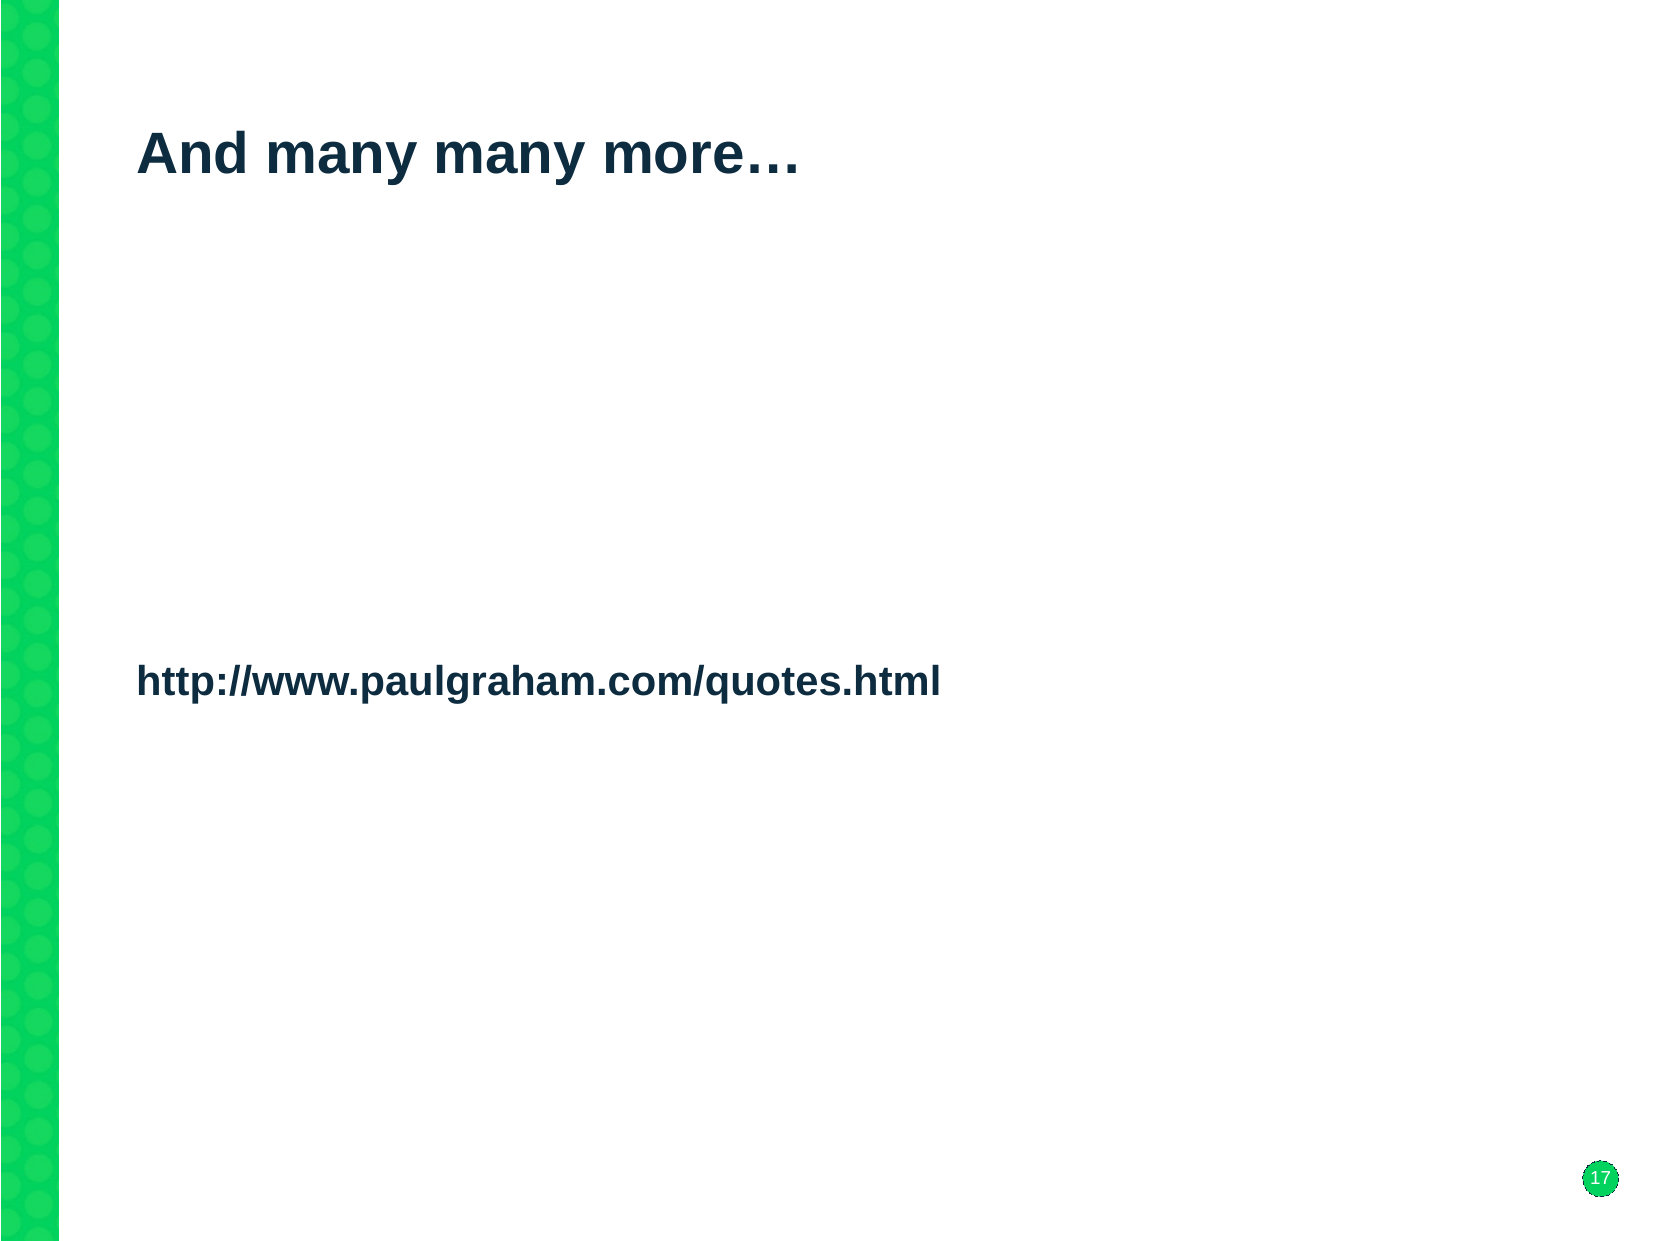

# And many many more…
http://www.paulgraham.com/quotes.html
17